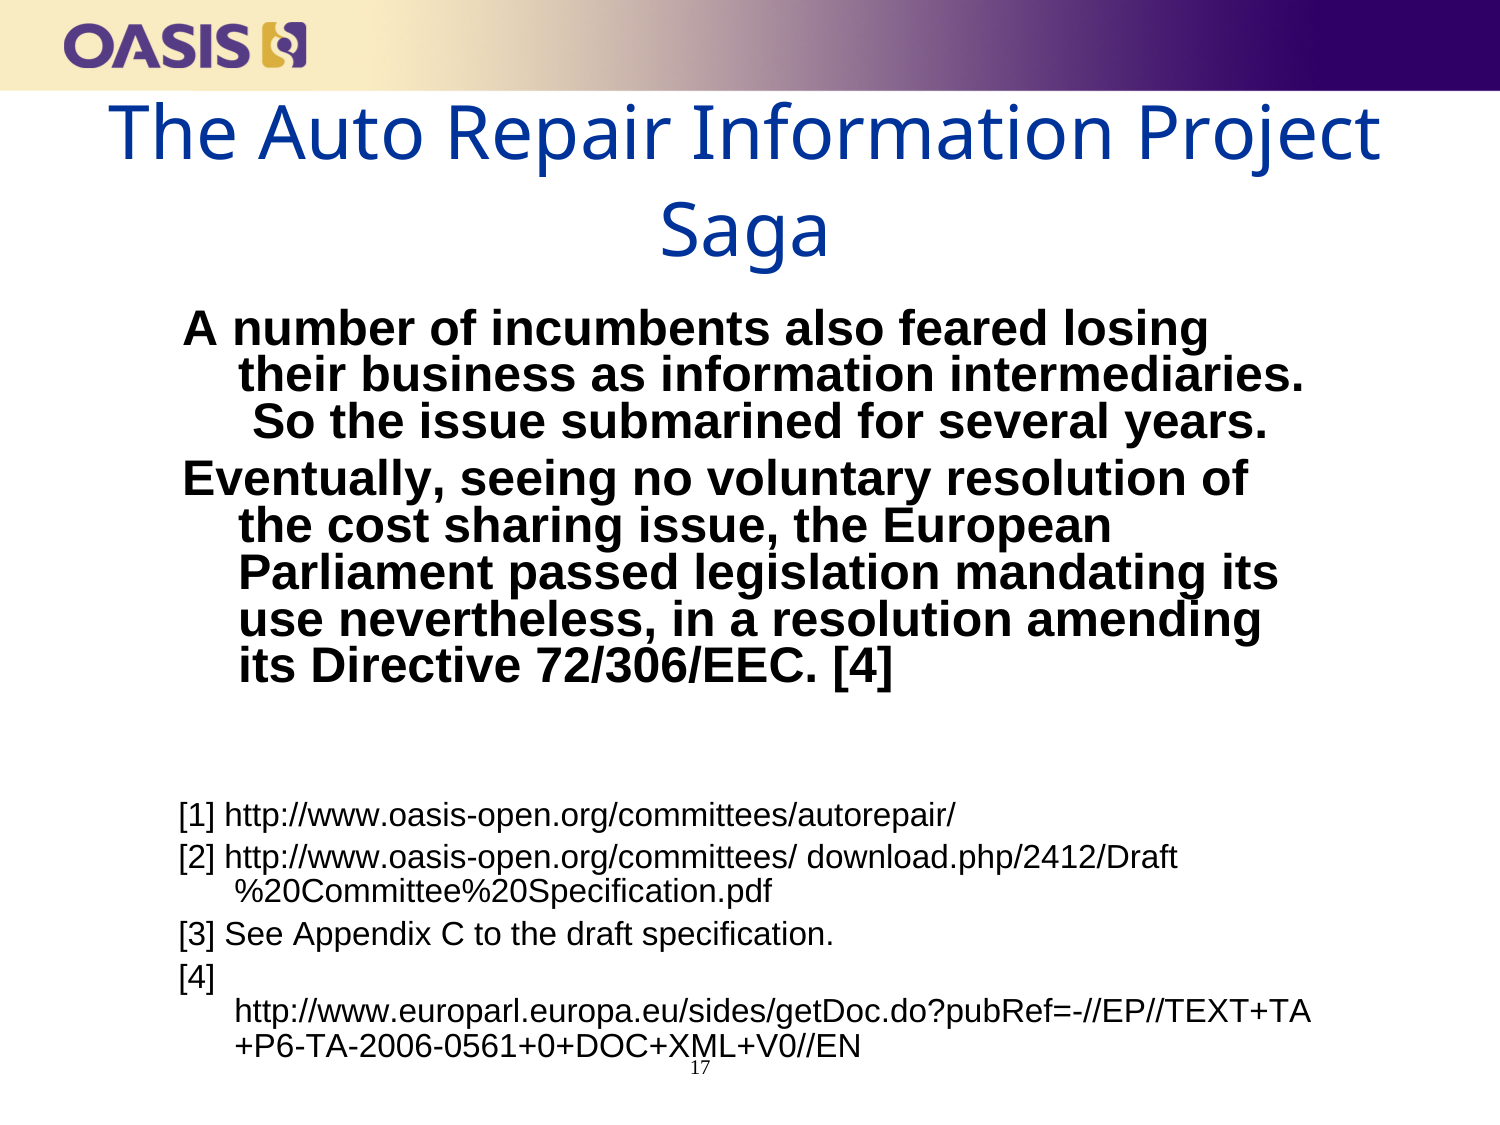

# The Auto Repair Information Project Saga
A number of incumbents also feared losing their business as information intermediaries. So the issue submarined for several years.
Eventually, seeing no voluntary resolution of the cost sharing issue, the European Parliament passed legislation mandating its use nevertheless, in a resolution amending its Directive 72/306/EEC. [4]
[1] http://www.oasis-open.org/committees/autorepair/
[2] http://www.oasis-open.org/committees/ download.php/2412/Draft%20Committee%20Specification.pdf
[3] See Appendix C to the draft specification.
[4] http://www.europarl.europa.eu/sides/getDoc.do?pubRef=-//EP//TEXT+TA+P6-TA-2006-0561+0+DOC+XML+V0//EN